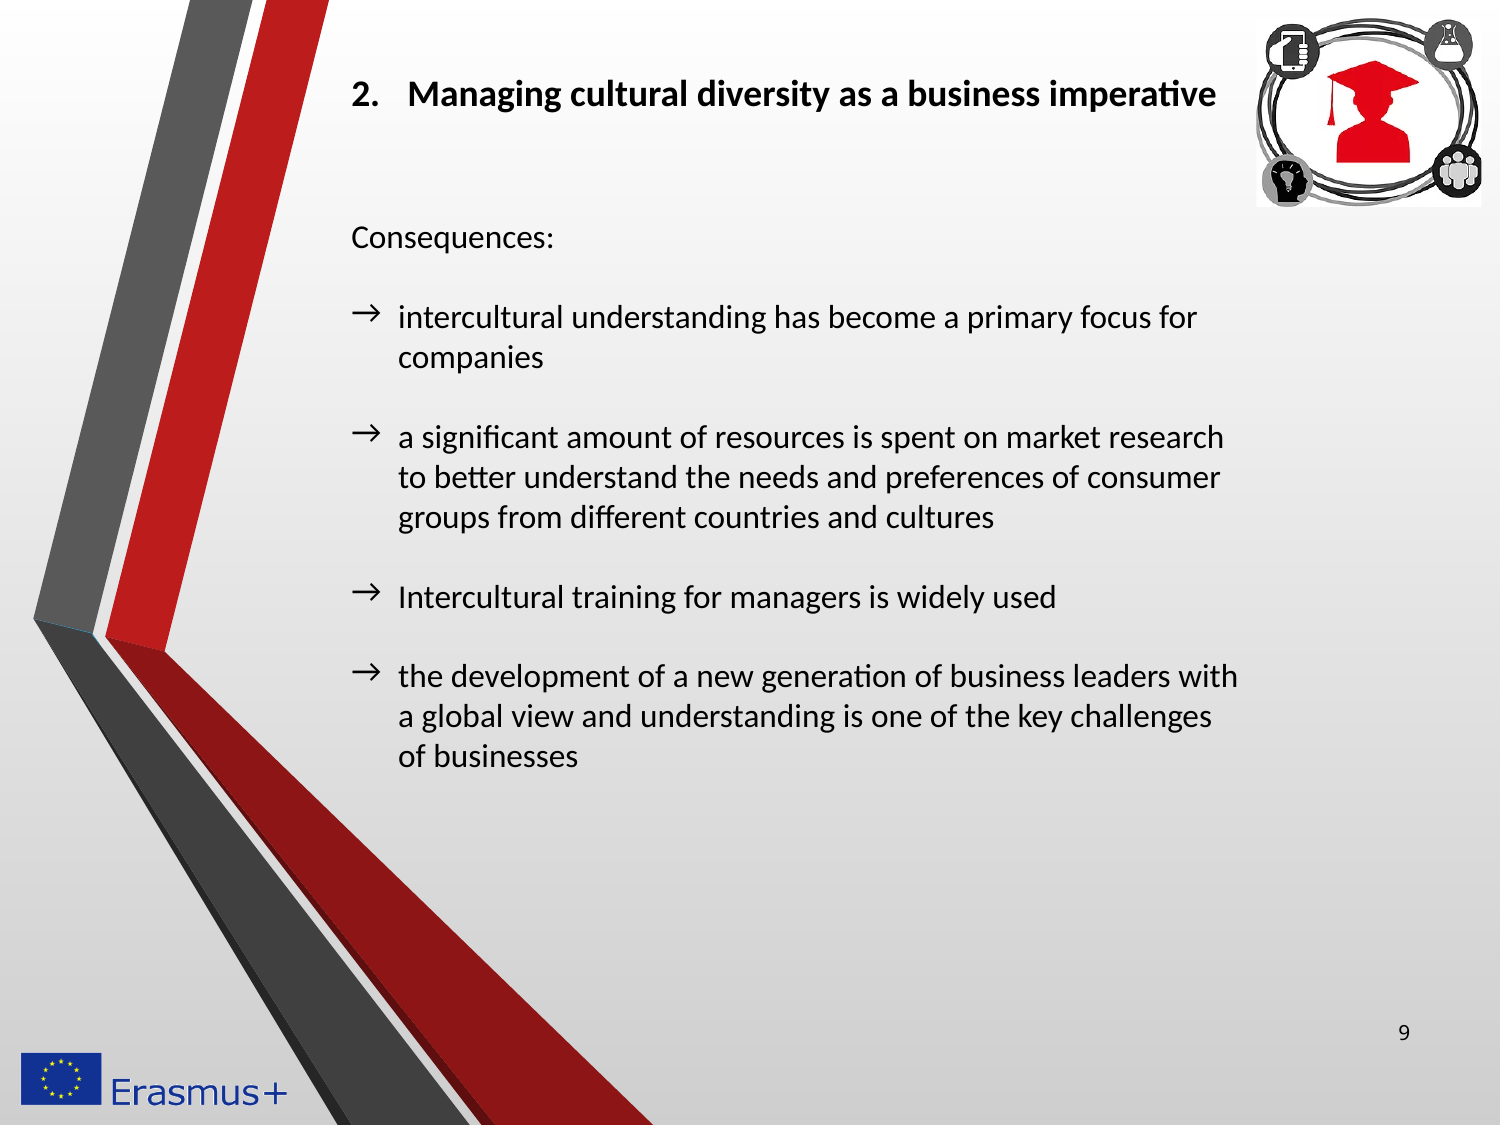

Managing cultural diversity as a business imperative
Consequences:
intercultural understanding has become a primary focus for companies
a significant amount of resources is spent on market research to better understand the needs and preferences of consumer groups from different countries and cultures
Intercultural training for managers is widely used
the development of a new generation of business leaders with a global view and understanding is one of the key challenges of businesses